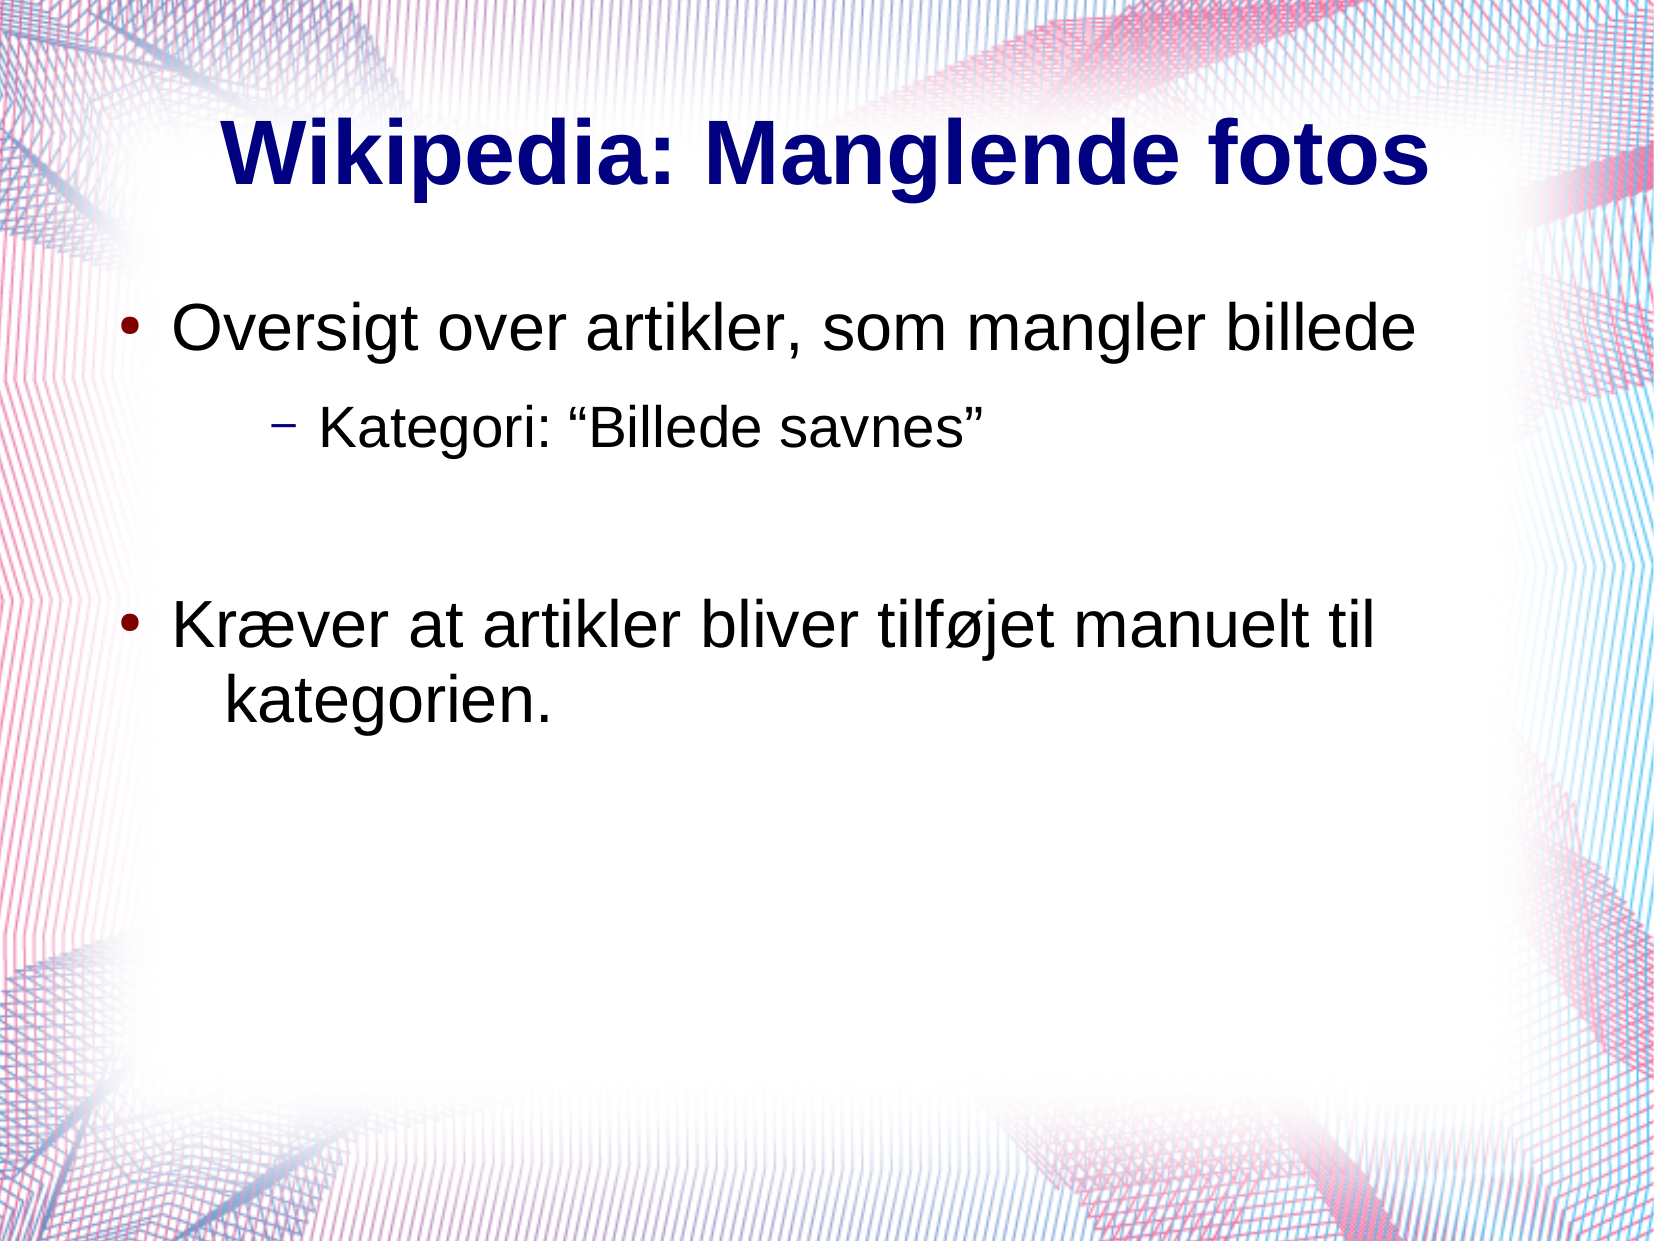

# Wikipedia: Manglende fotos
Oversigt over artikler, som mangler billede
Kategori: “Billede savnes”
Kræver at artikler bliver tilføjet manuelt til kategorien.